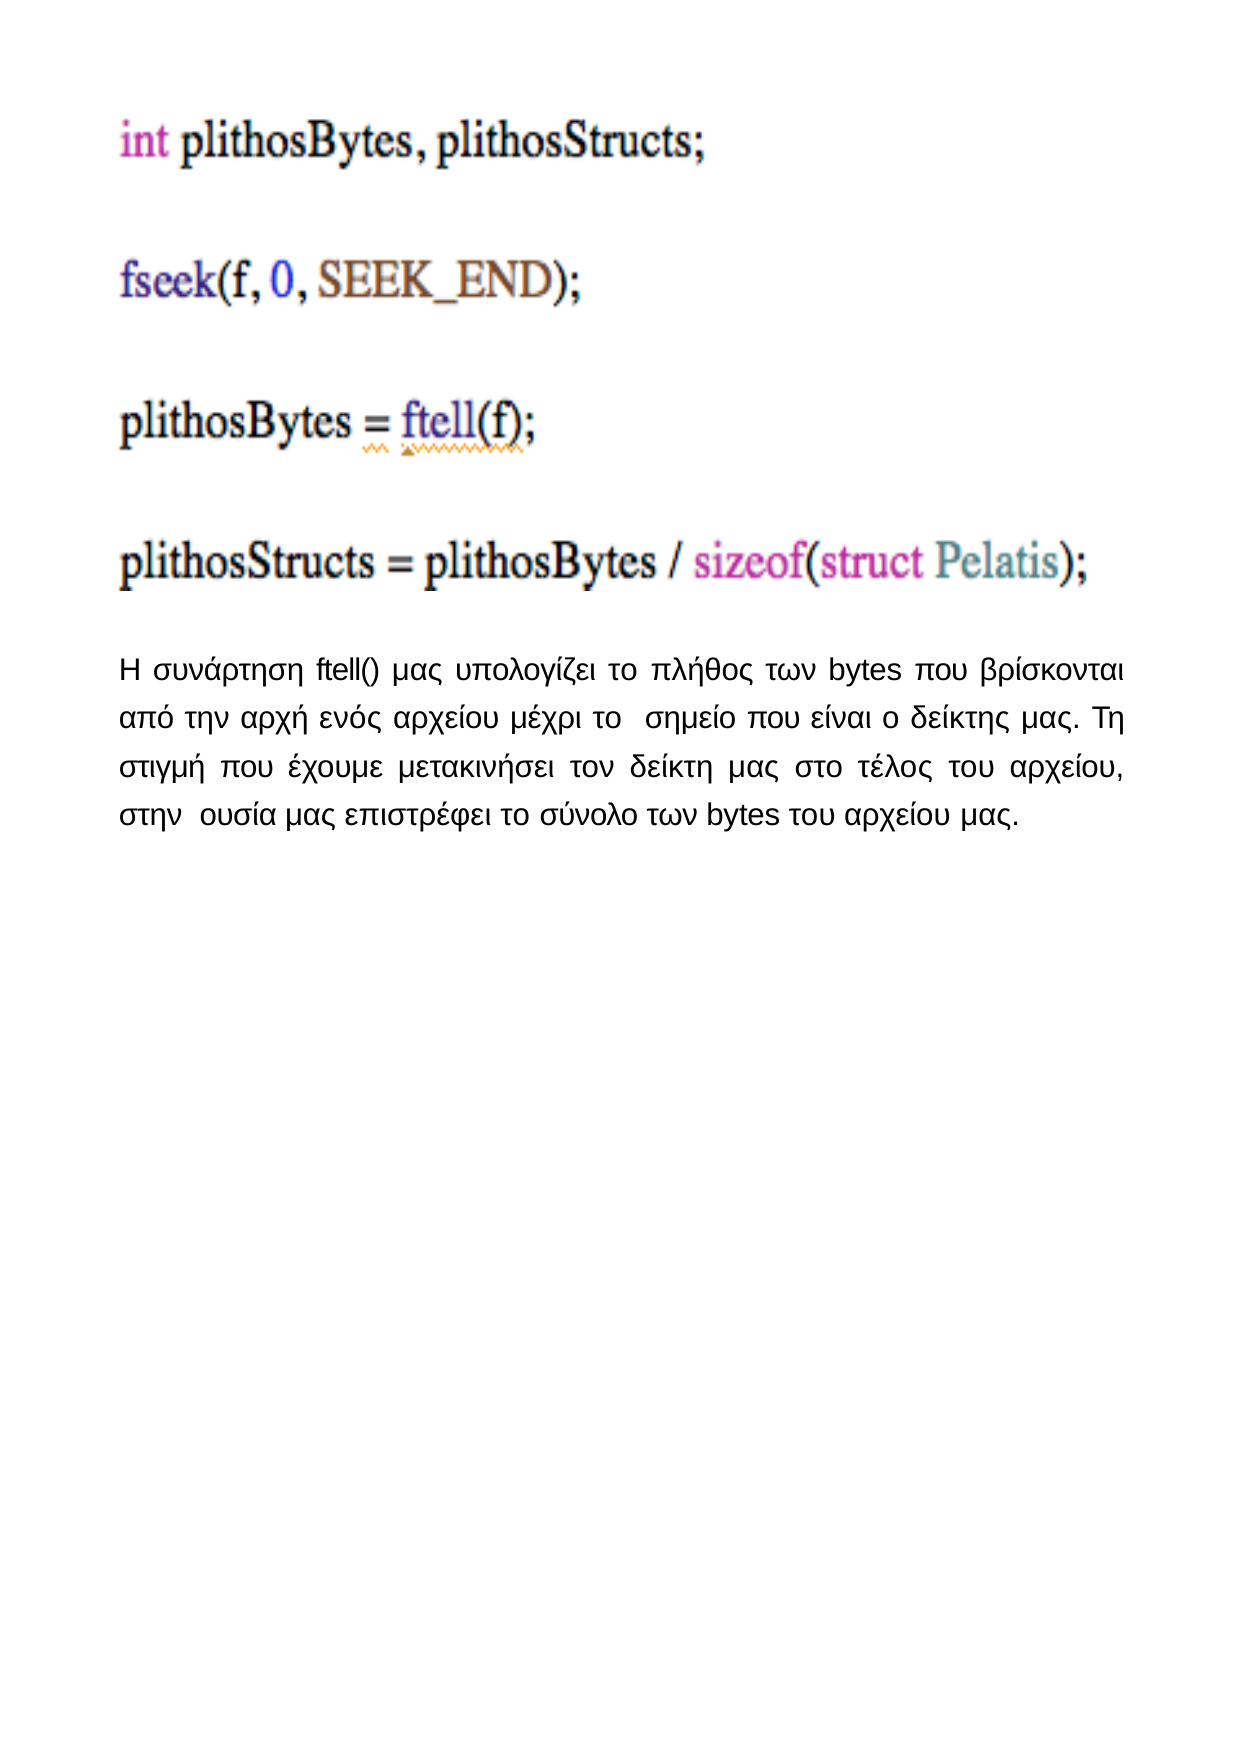

H συνάρτηση ftell() μας υπολογίζει το πλήθος των bytes που βρίσκονται από την αρχή ενός αρχείου μέχρι το σημείο που είναι ο δείκτης μας. Τη στιγμή που έχουμε μετακινήσει τον δείκτη μας στο τέλος του αρχείου, στην ουσία μας επιστρέφει το σύνολο των bytes του αρχείου μας.